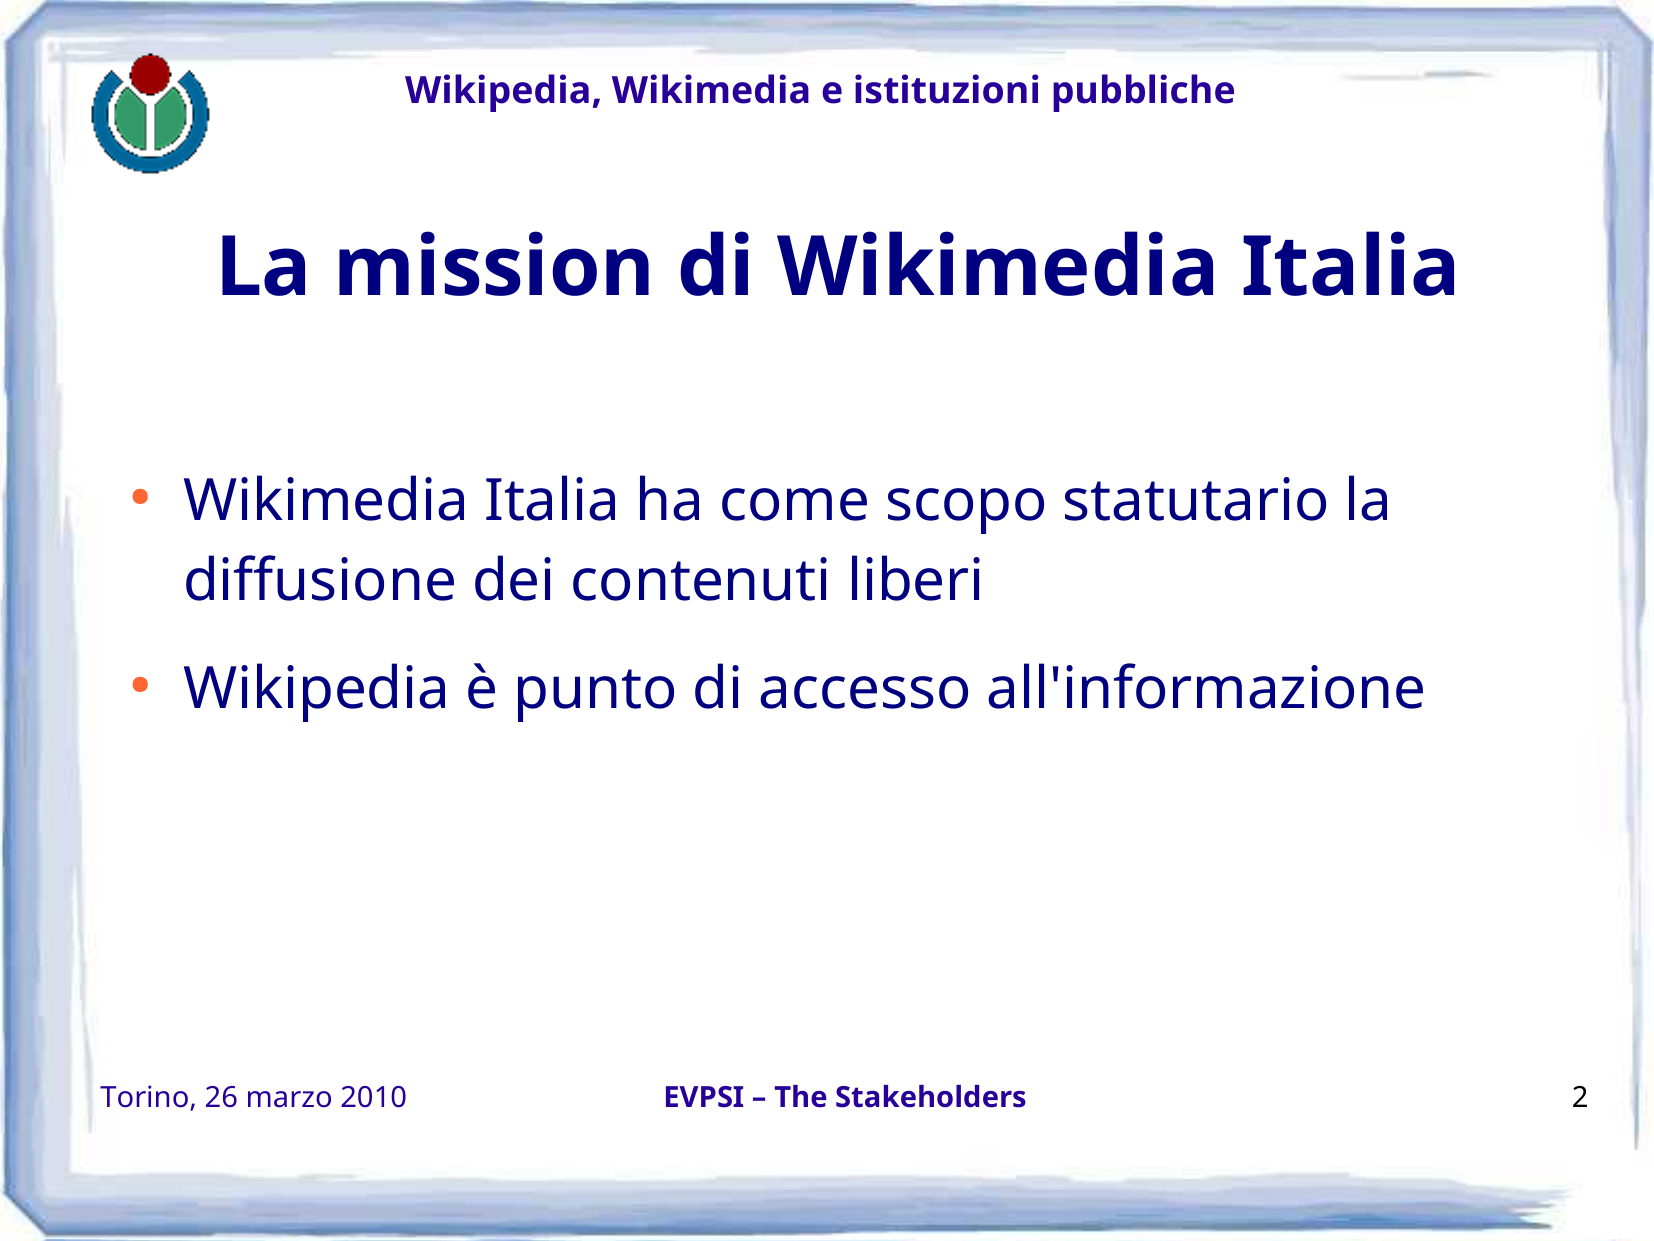

# Wikipedia, Wikimedia e istituzioni pubbliche
La mission di Wikimedia Italia
Wikimedia Italia ha come scopo statutario la diffusione dei contenuti liberi
Wikipedia è punto di accesso all'informazione
26 marzo 2010
EVPSI, Torino
2